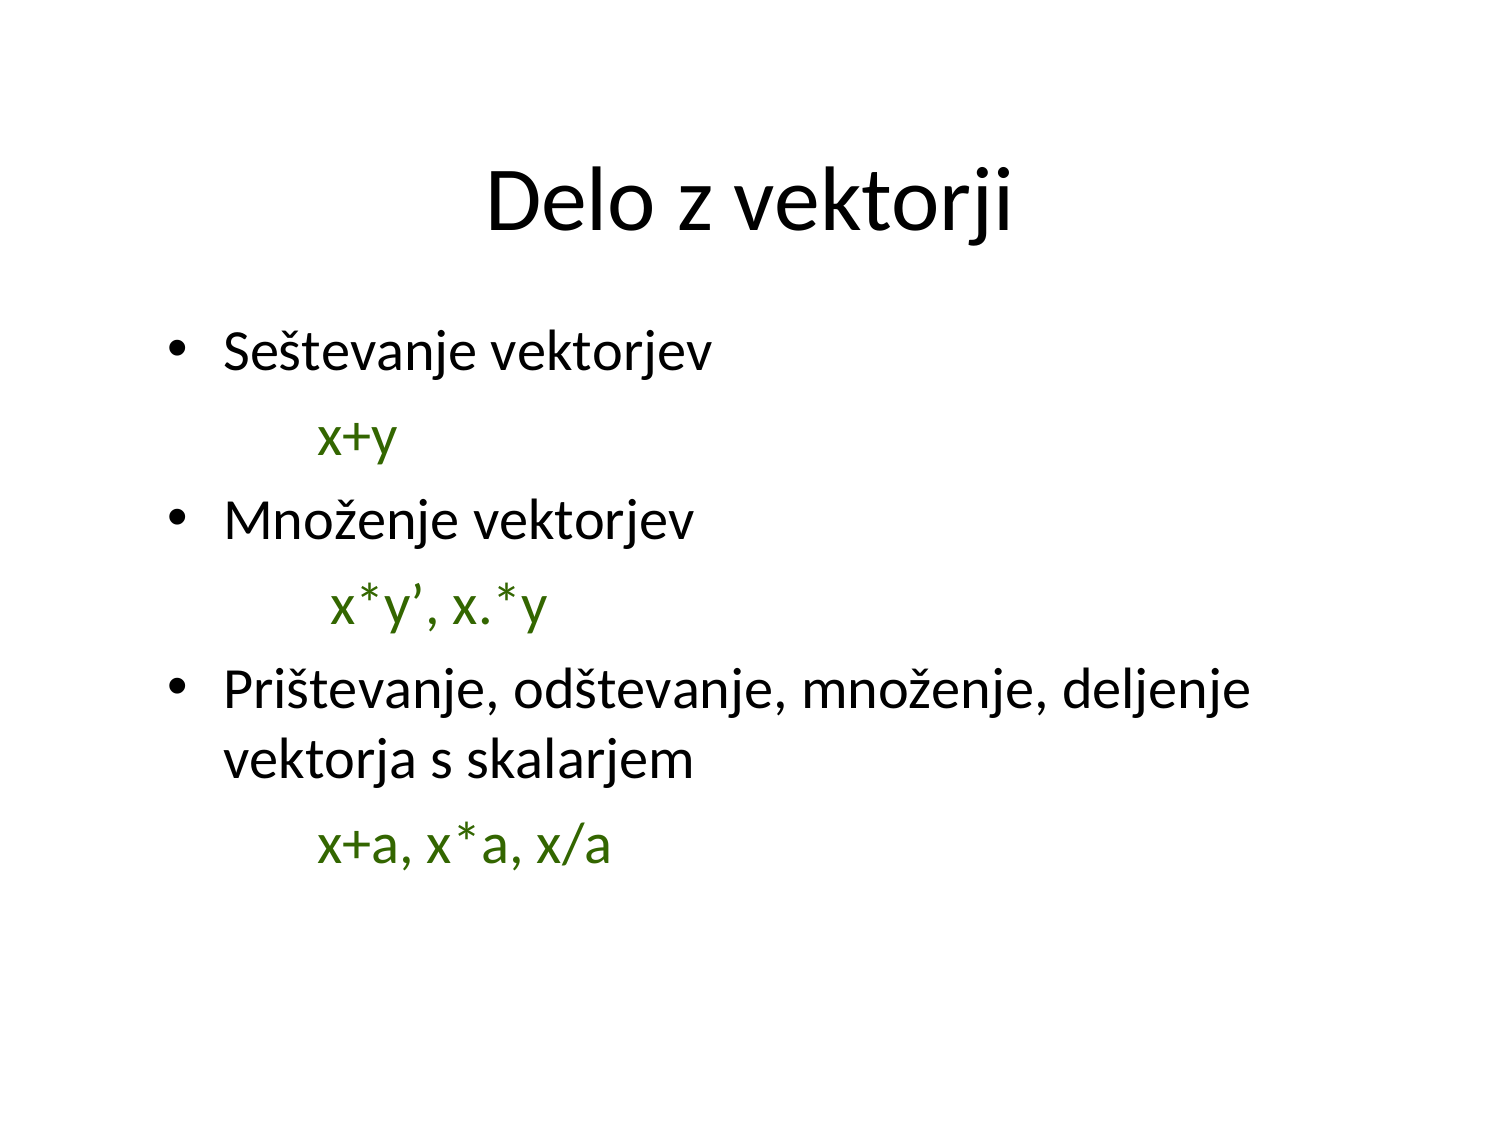

# Delo z vektorji
Seštevanje vektorjev
		x+y
Množenje vektorjev
		 x*y’, x.*y
Prištevanje, odštevanje, množenje, deljenje vektorja s skalarjem
		x+a, x*a, x/a